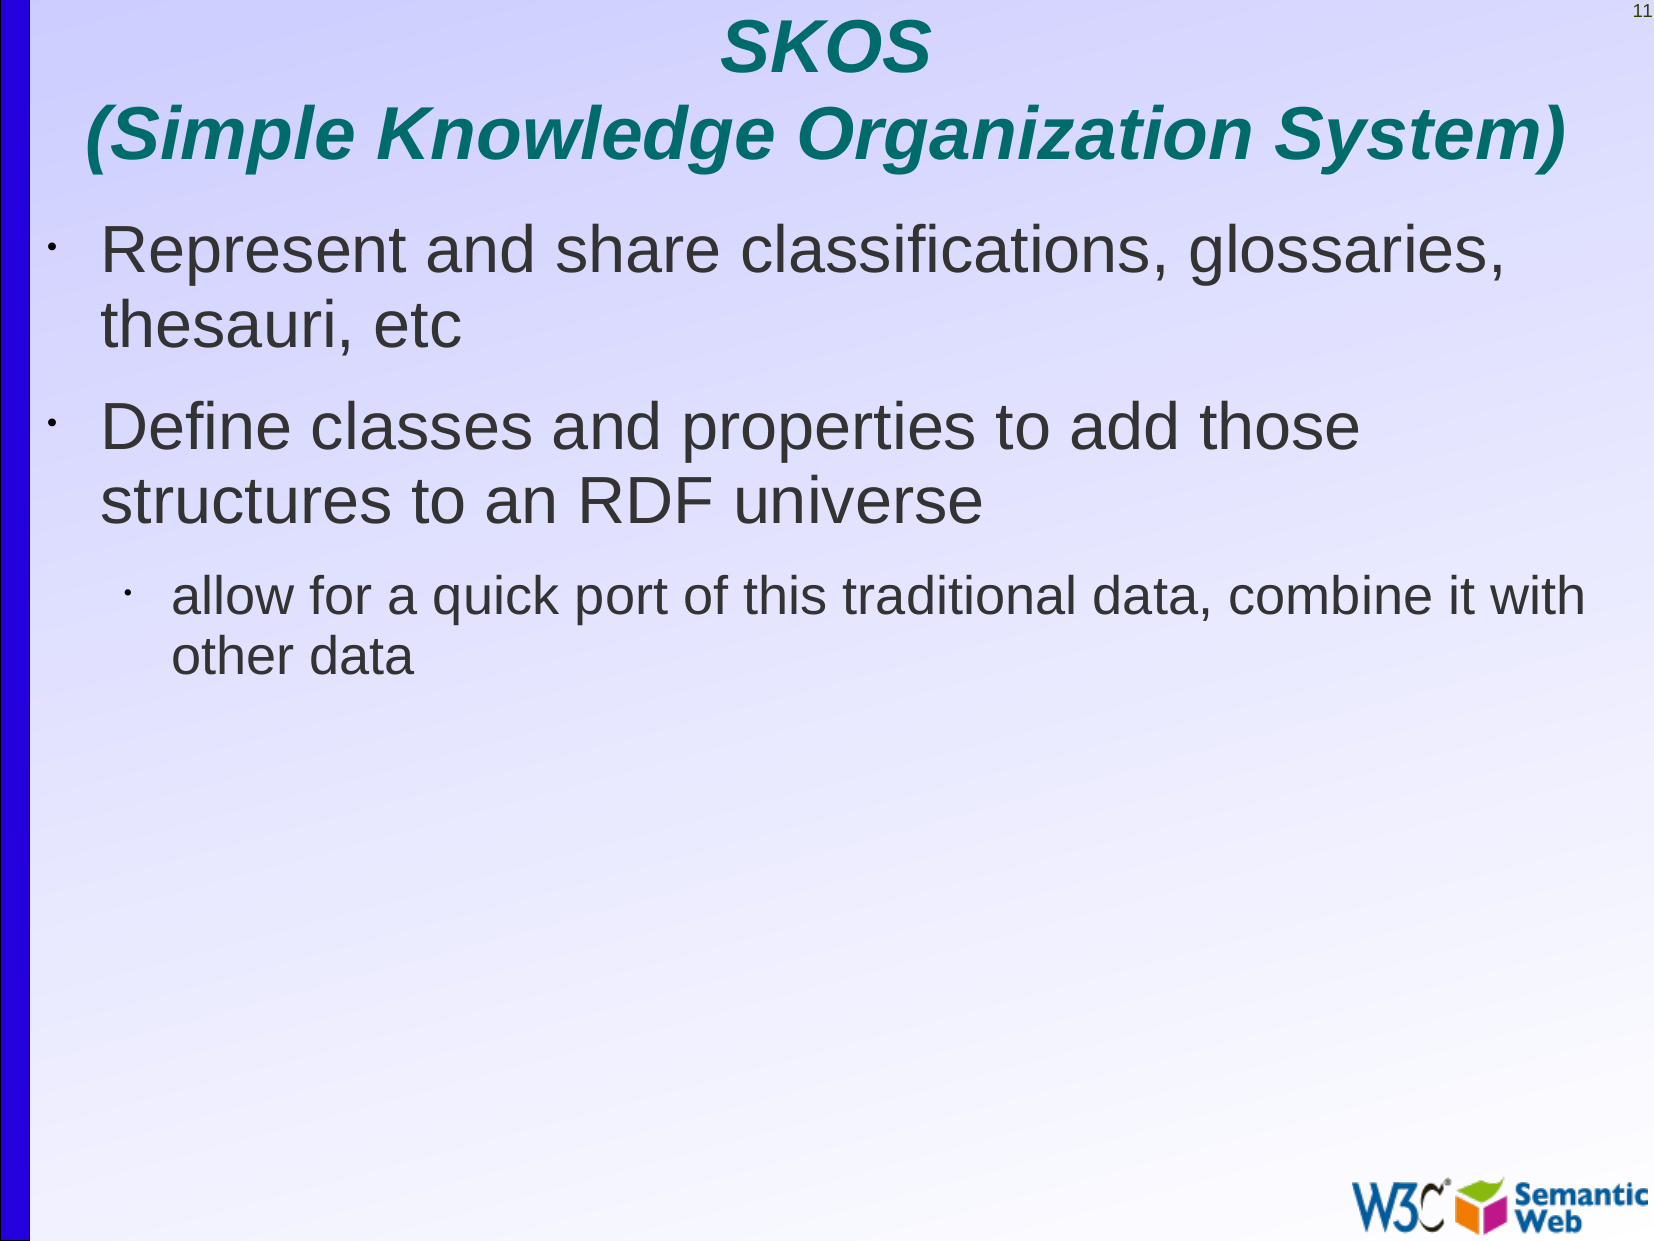

# SKOS (Simple Knowledge Organization System)
Represent and share classifications, glossaries, thesauri, etc
Define classes and properties to add those structures to an RDF universe
allow for a quick port of this traditional data, combine it with other data